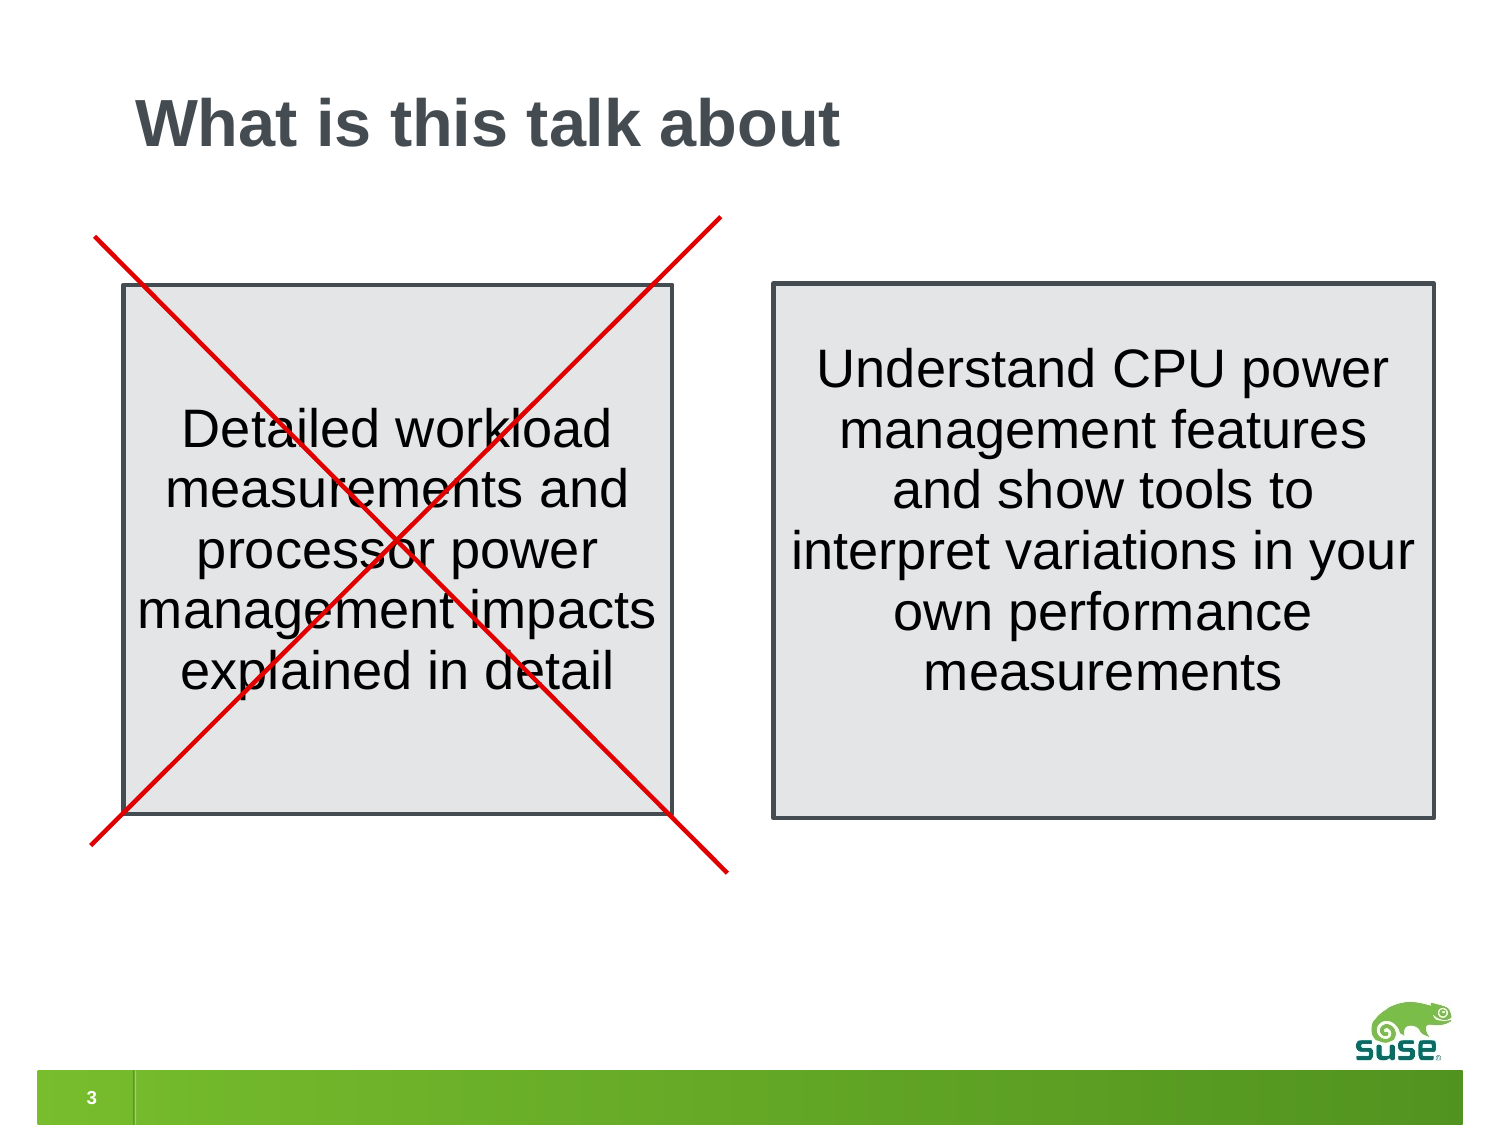

# What is this talk about
Understand CPU power
management features
and show tools to
interpret variations in your
own performance
measurements
Detailed workload
measurements and
processor power
management impacts
explained in detail